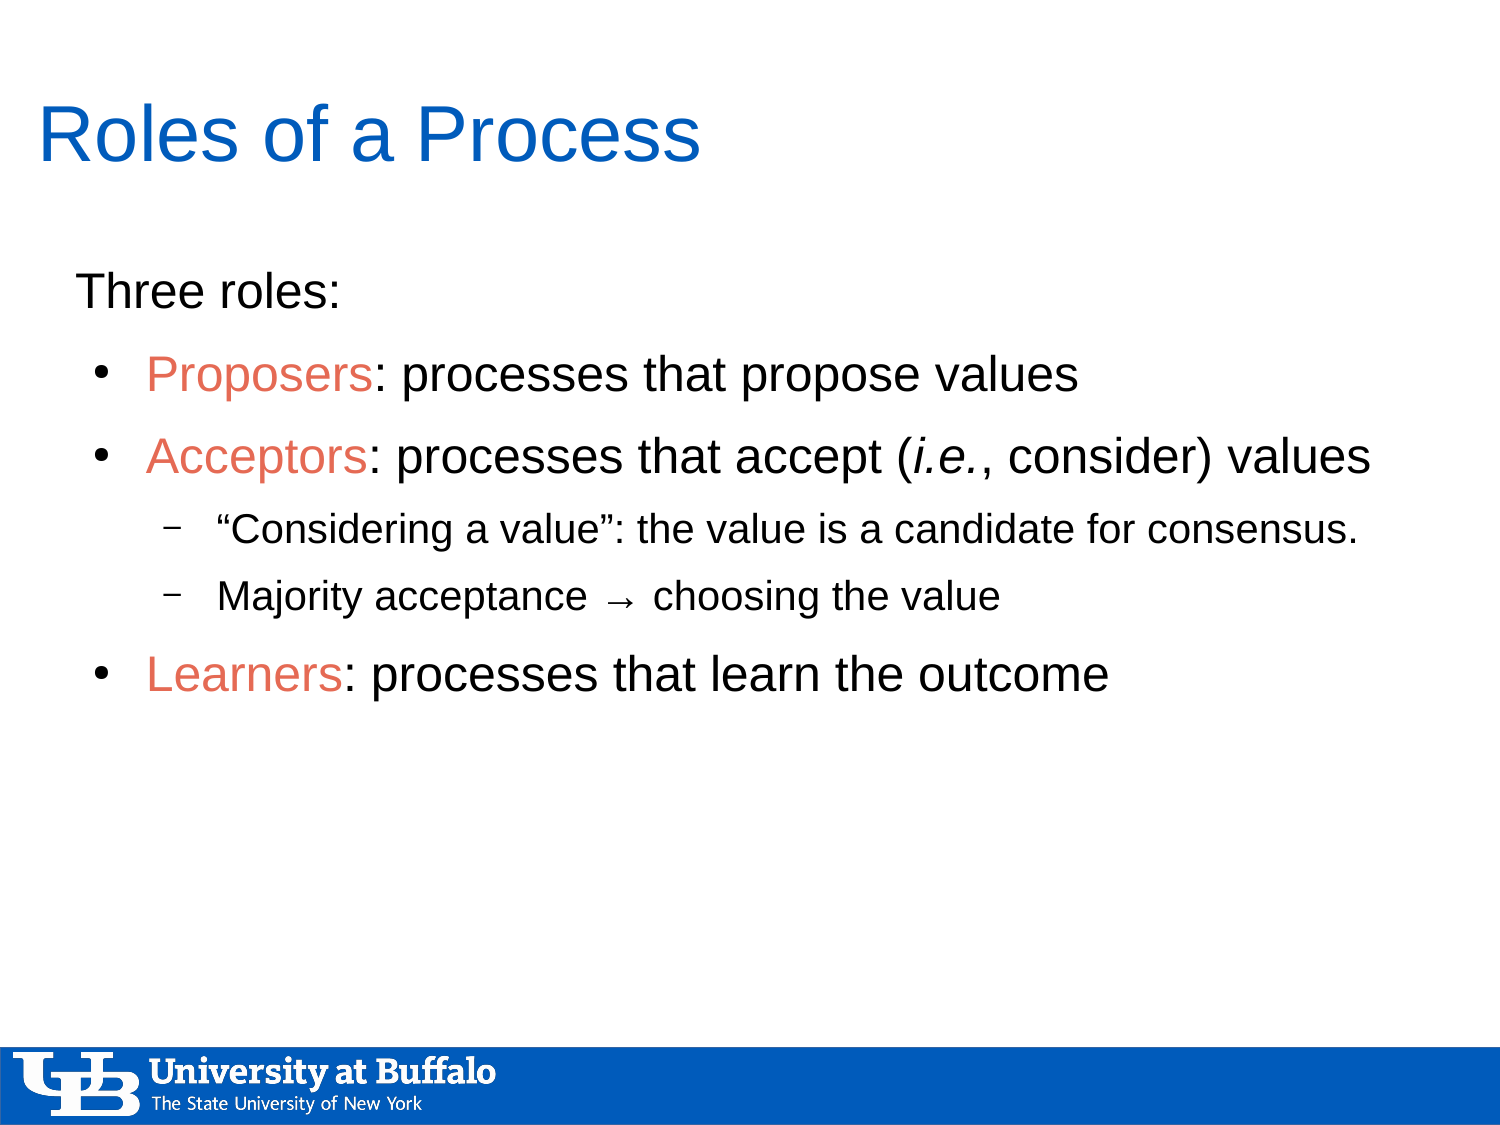

# Roles of a Process
Three roles:
Proposers: processes that propose values
Acceptors: processes that accept (i.e., consider) values
“Considering a value”: the value is a candidate for consensus.
Majority acceptance → choosing the value
Learners: processes that learn the outcome